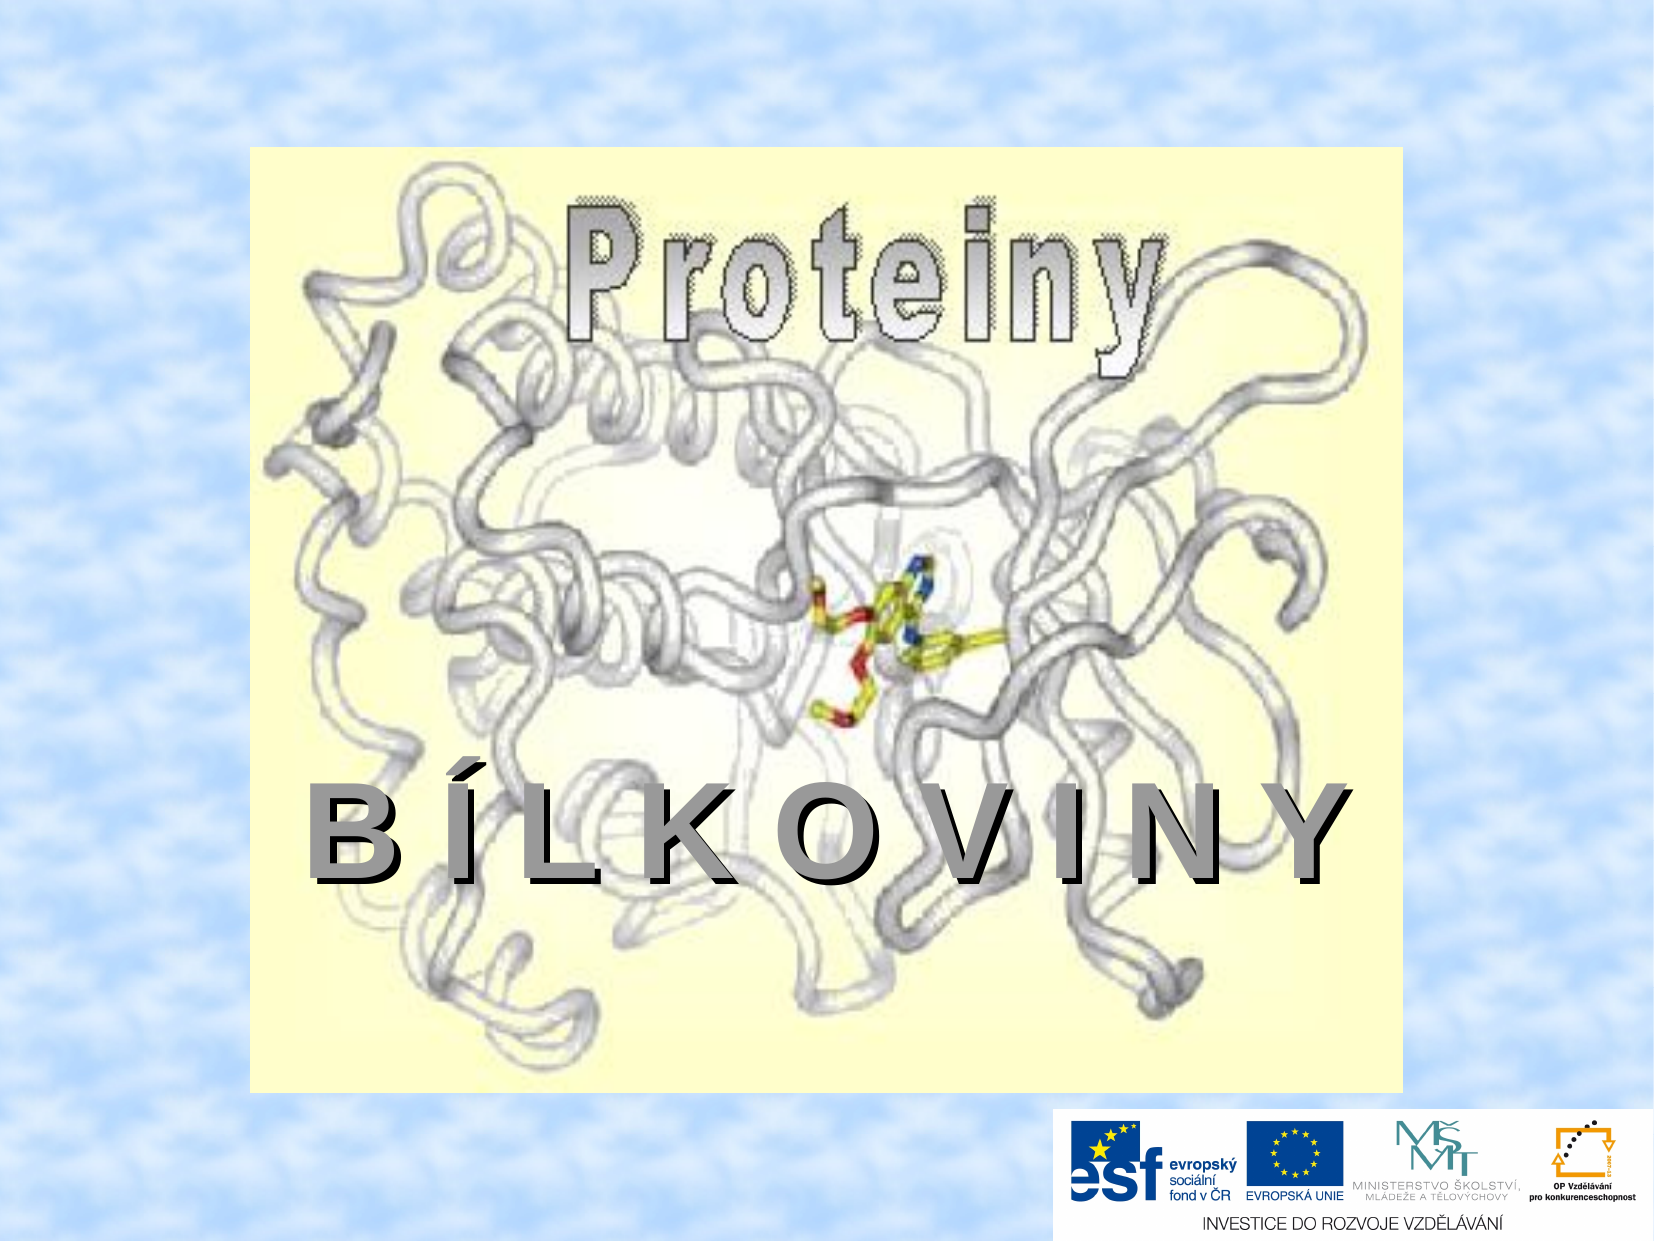

# B Í L K O V I N Y